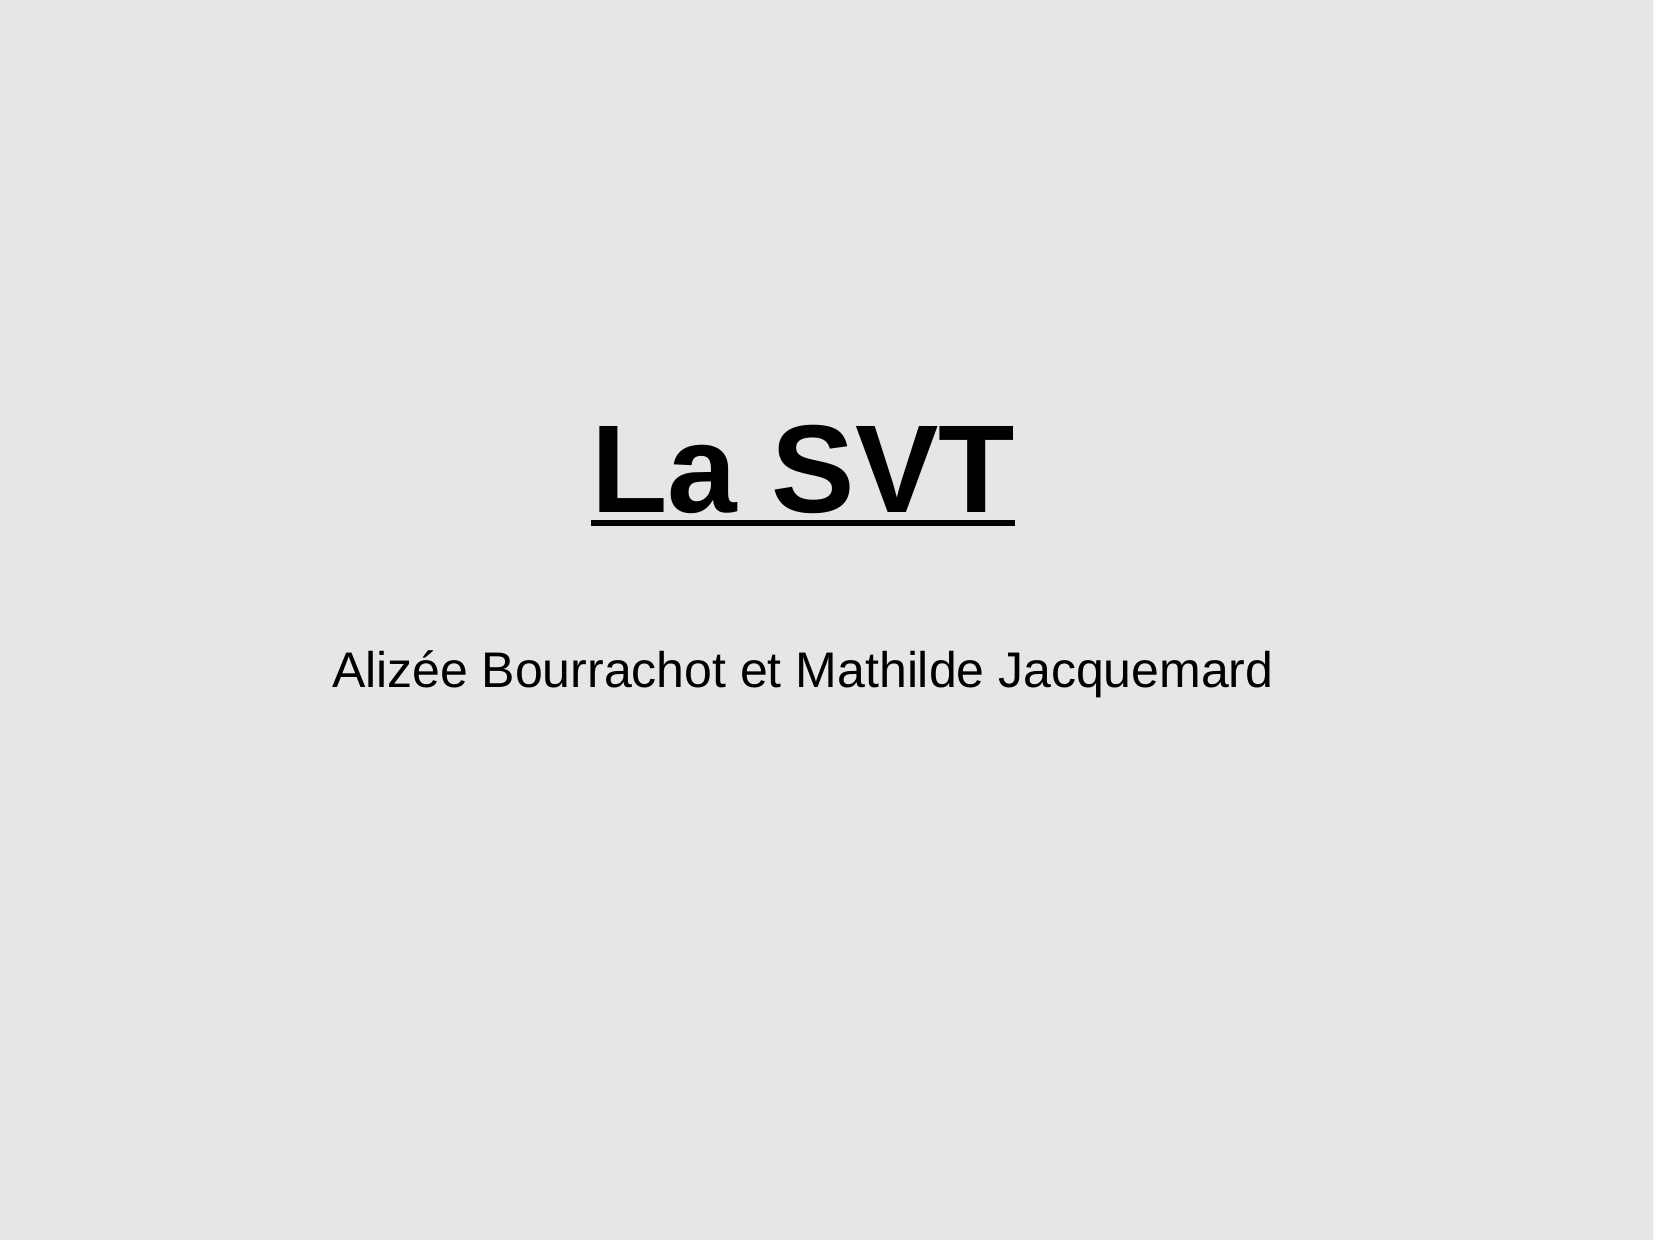

# La SVT Alizée Bourrachot et Mathilde Jacquemard